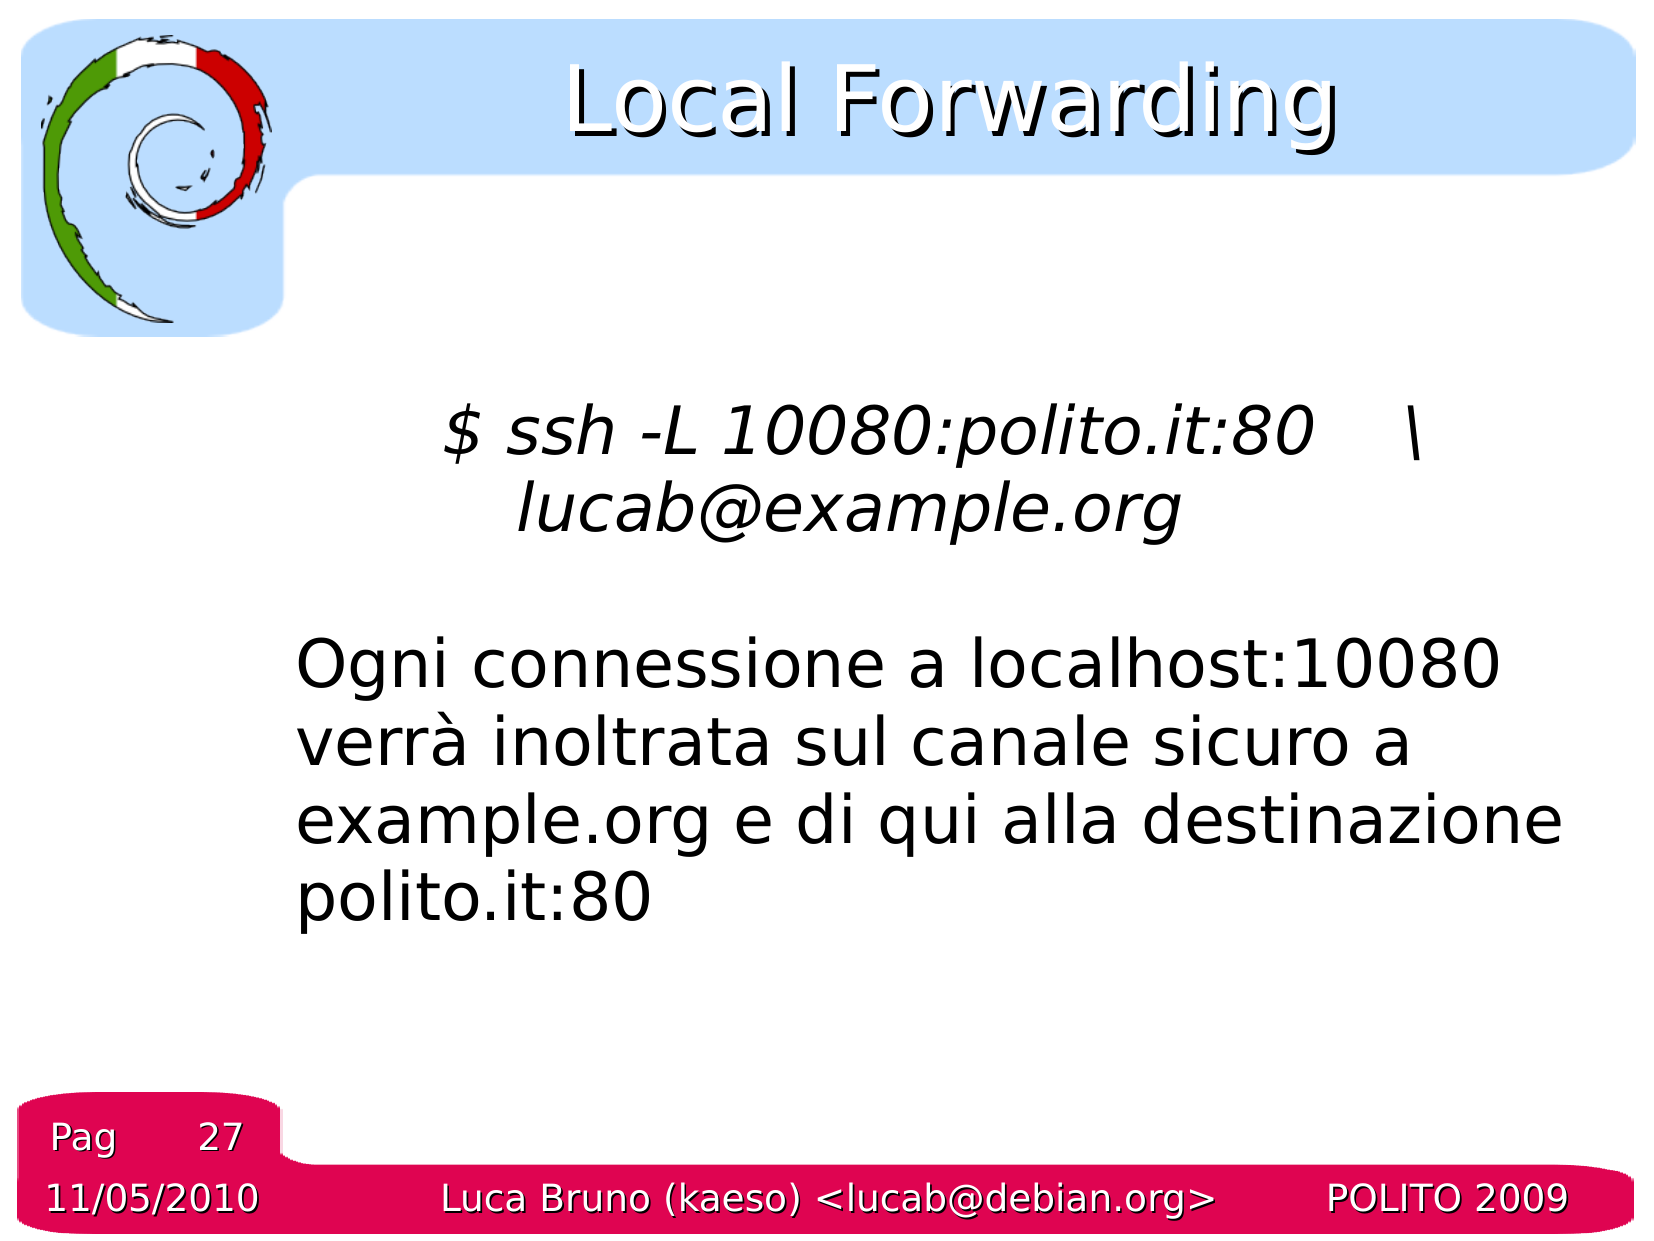

# Local Forwarding
		$ ssh -L 10080:polito.it:80 	\
			lucab@example.org
Ogni connessione a localhost:10080 verrà inoltrata sul canale sicuro a example.org e di qui alla destinazione polito.it:80
Pag
Luca Bruno (kaeso) <lucab@debian.org> 		POLITO 2009
11/05/2010